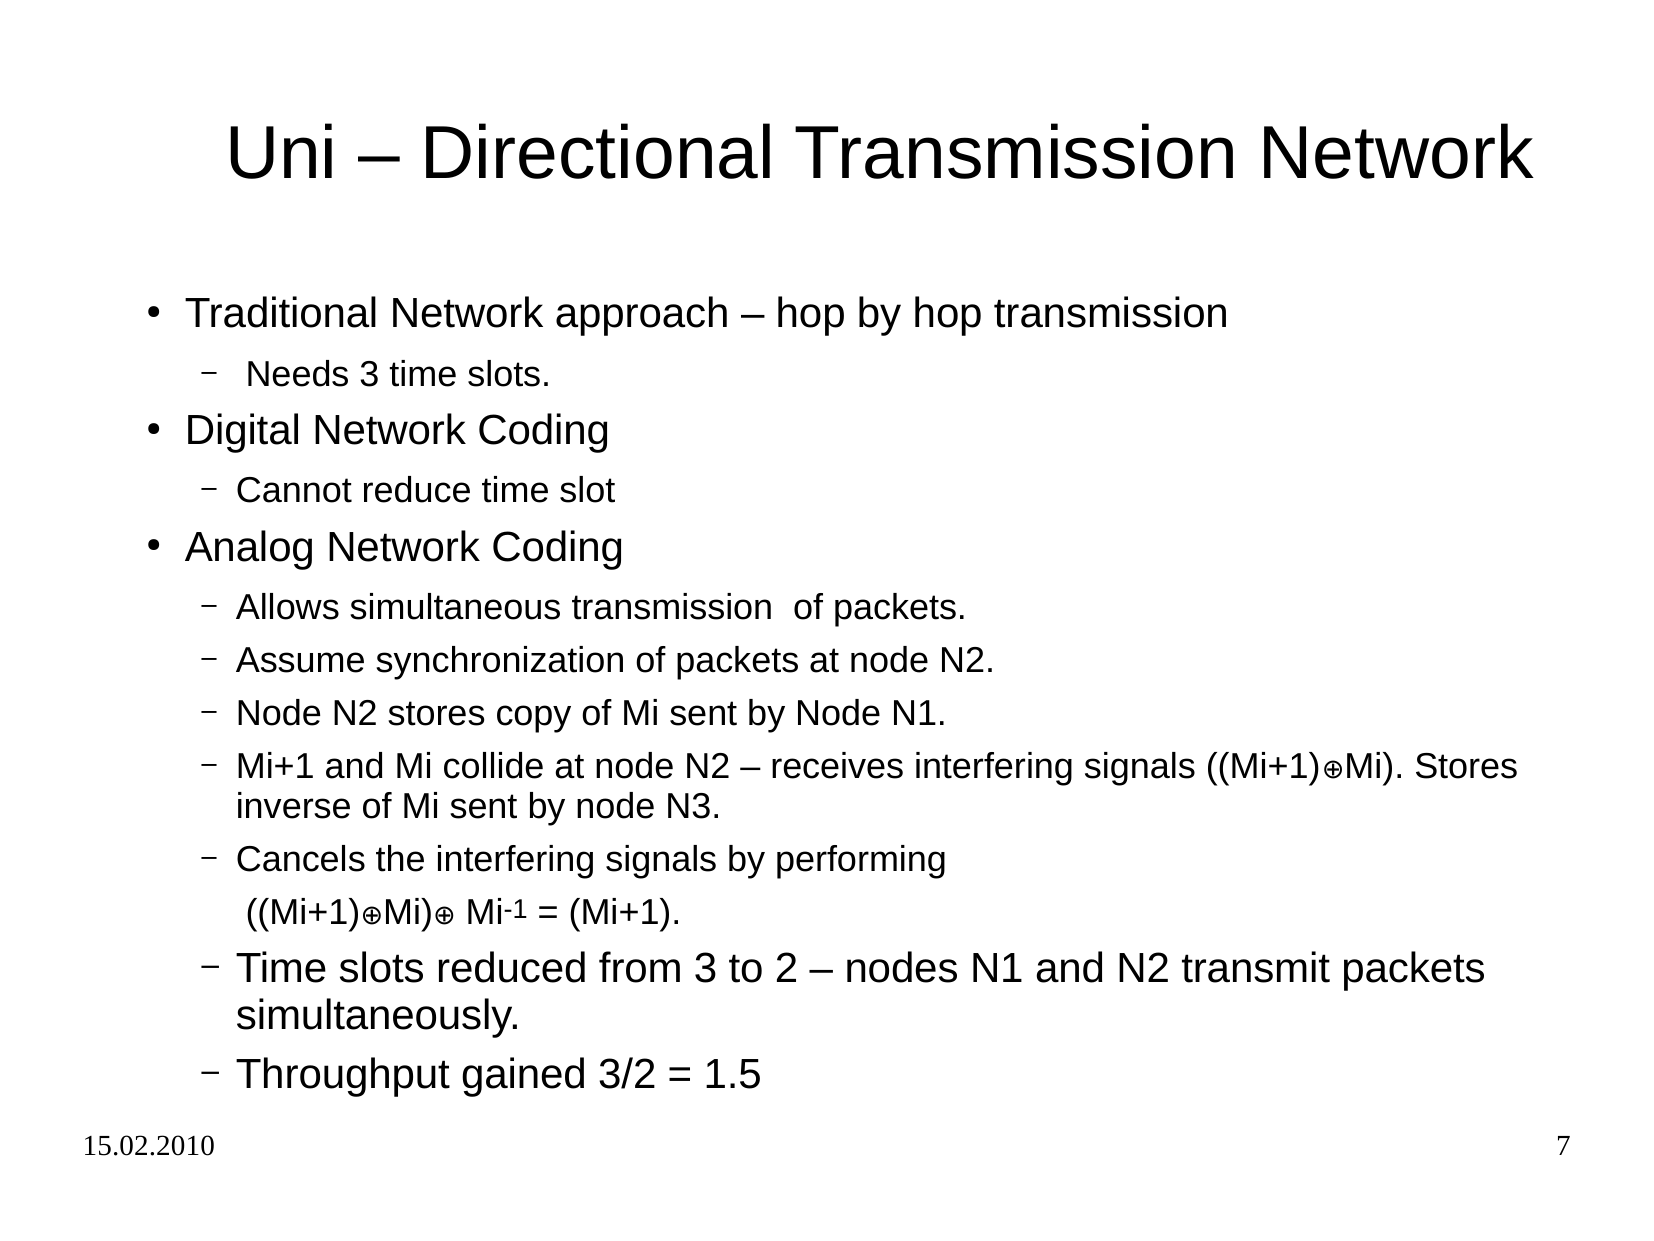

# Uni – Directional Transmission Network
Traditional Network approach – hop by hop transmission
 Needs 3 time slots.
Digital Network Coding
Cannot reduce time slot
Analog Network Coding
Allows simultaneous transmission of packets.
Assume synchronization of packets at node N2.
Node N2 stores copy of Mi sent by Node N1.
Mi+1 and Mi collide at node N2 – receives interfering signals ((Mi+1)⊕Mi). Stores inverse of Mi sent by node N3.
Cancels the interfering signals by performing
 ((Mi+1)⊕Mi)⊕ Mi-1 = (Mi+1).
Time slots reduced from 3 to 2 – nodes N1 and N2 transmit packets simultaneously.
Throughput gained 3/2 = 1.5
15.02.2010
7